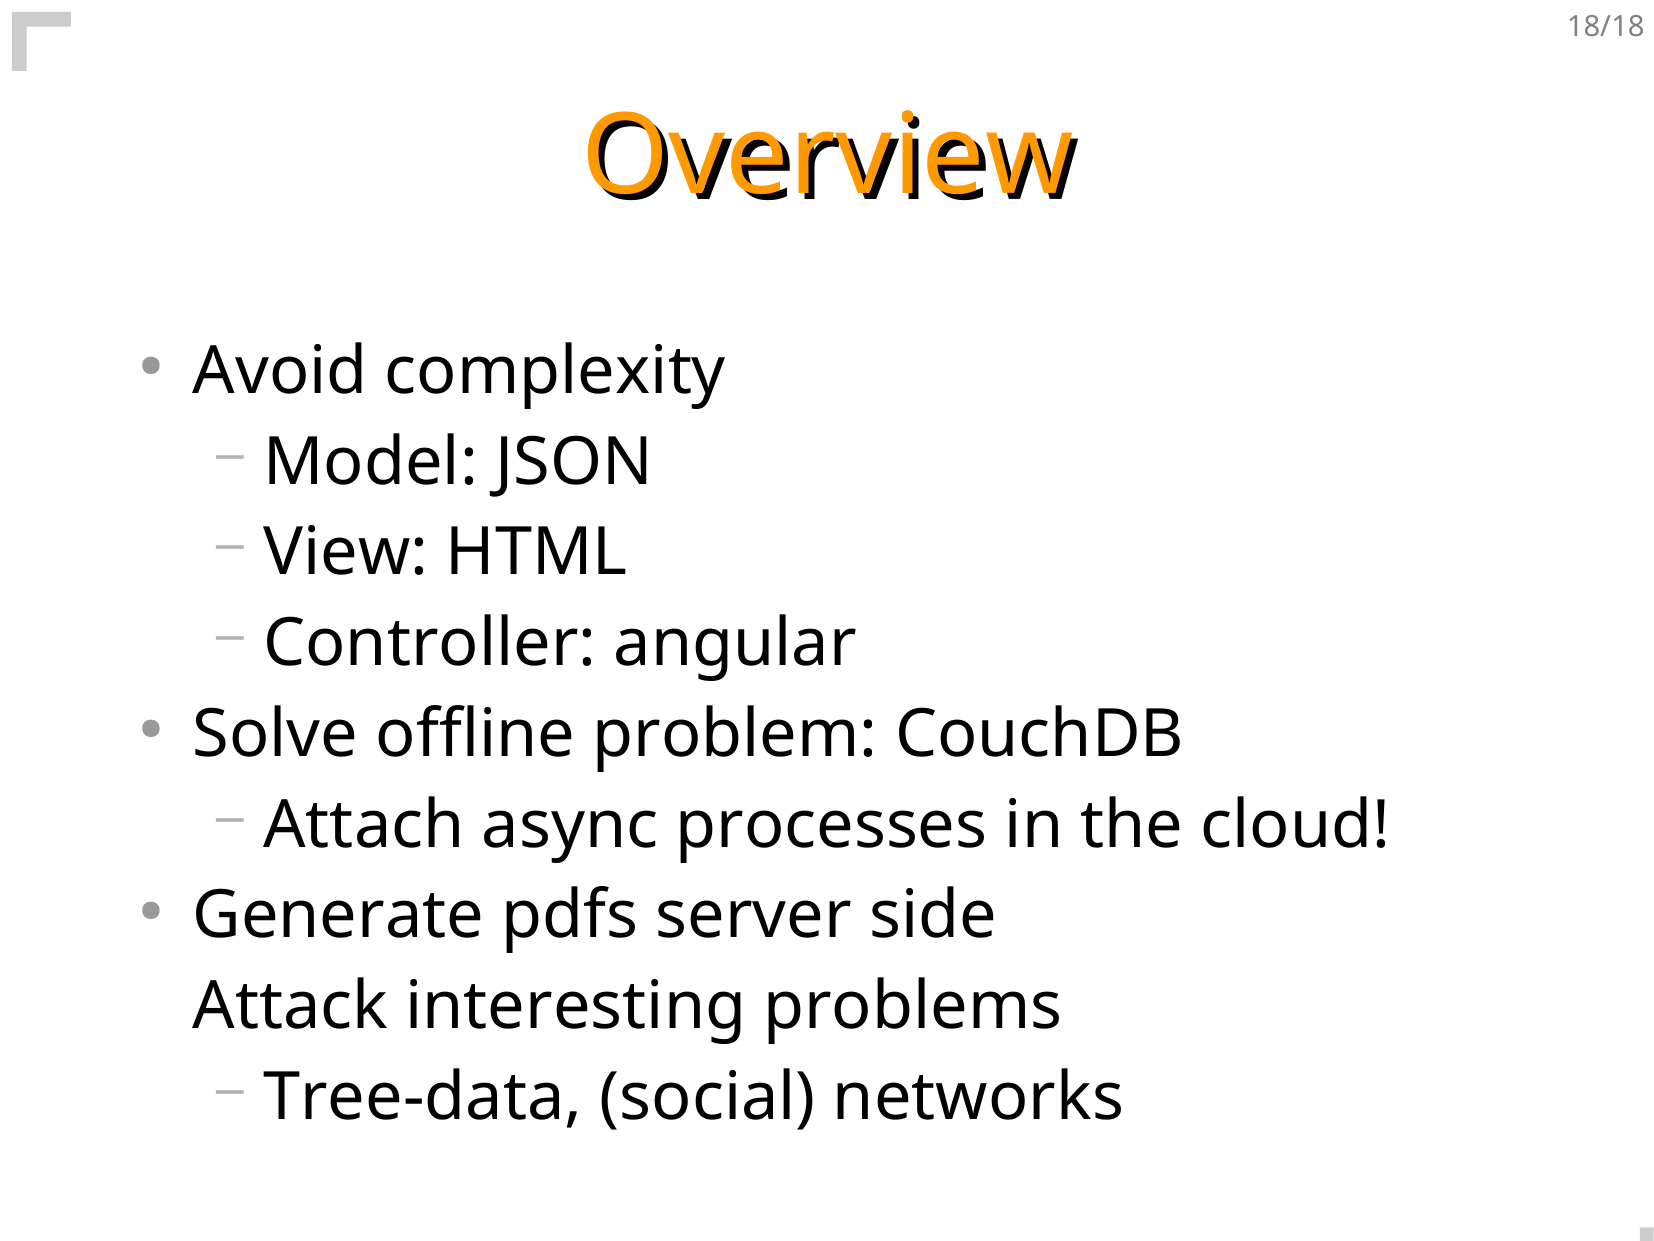

# Overview
Avoid complexity
Model: JSON
View: HTML
Controller: angular
Solve offline problem: CouchDB
Attach async processes in the cloud!
Generate pdfs server side
Attack interesting problems
Tree-data, (social) networks